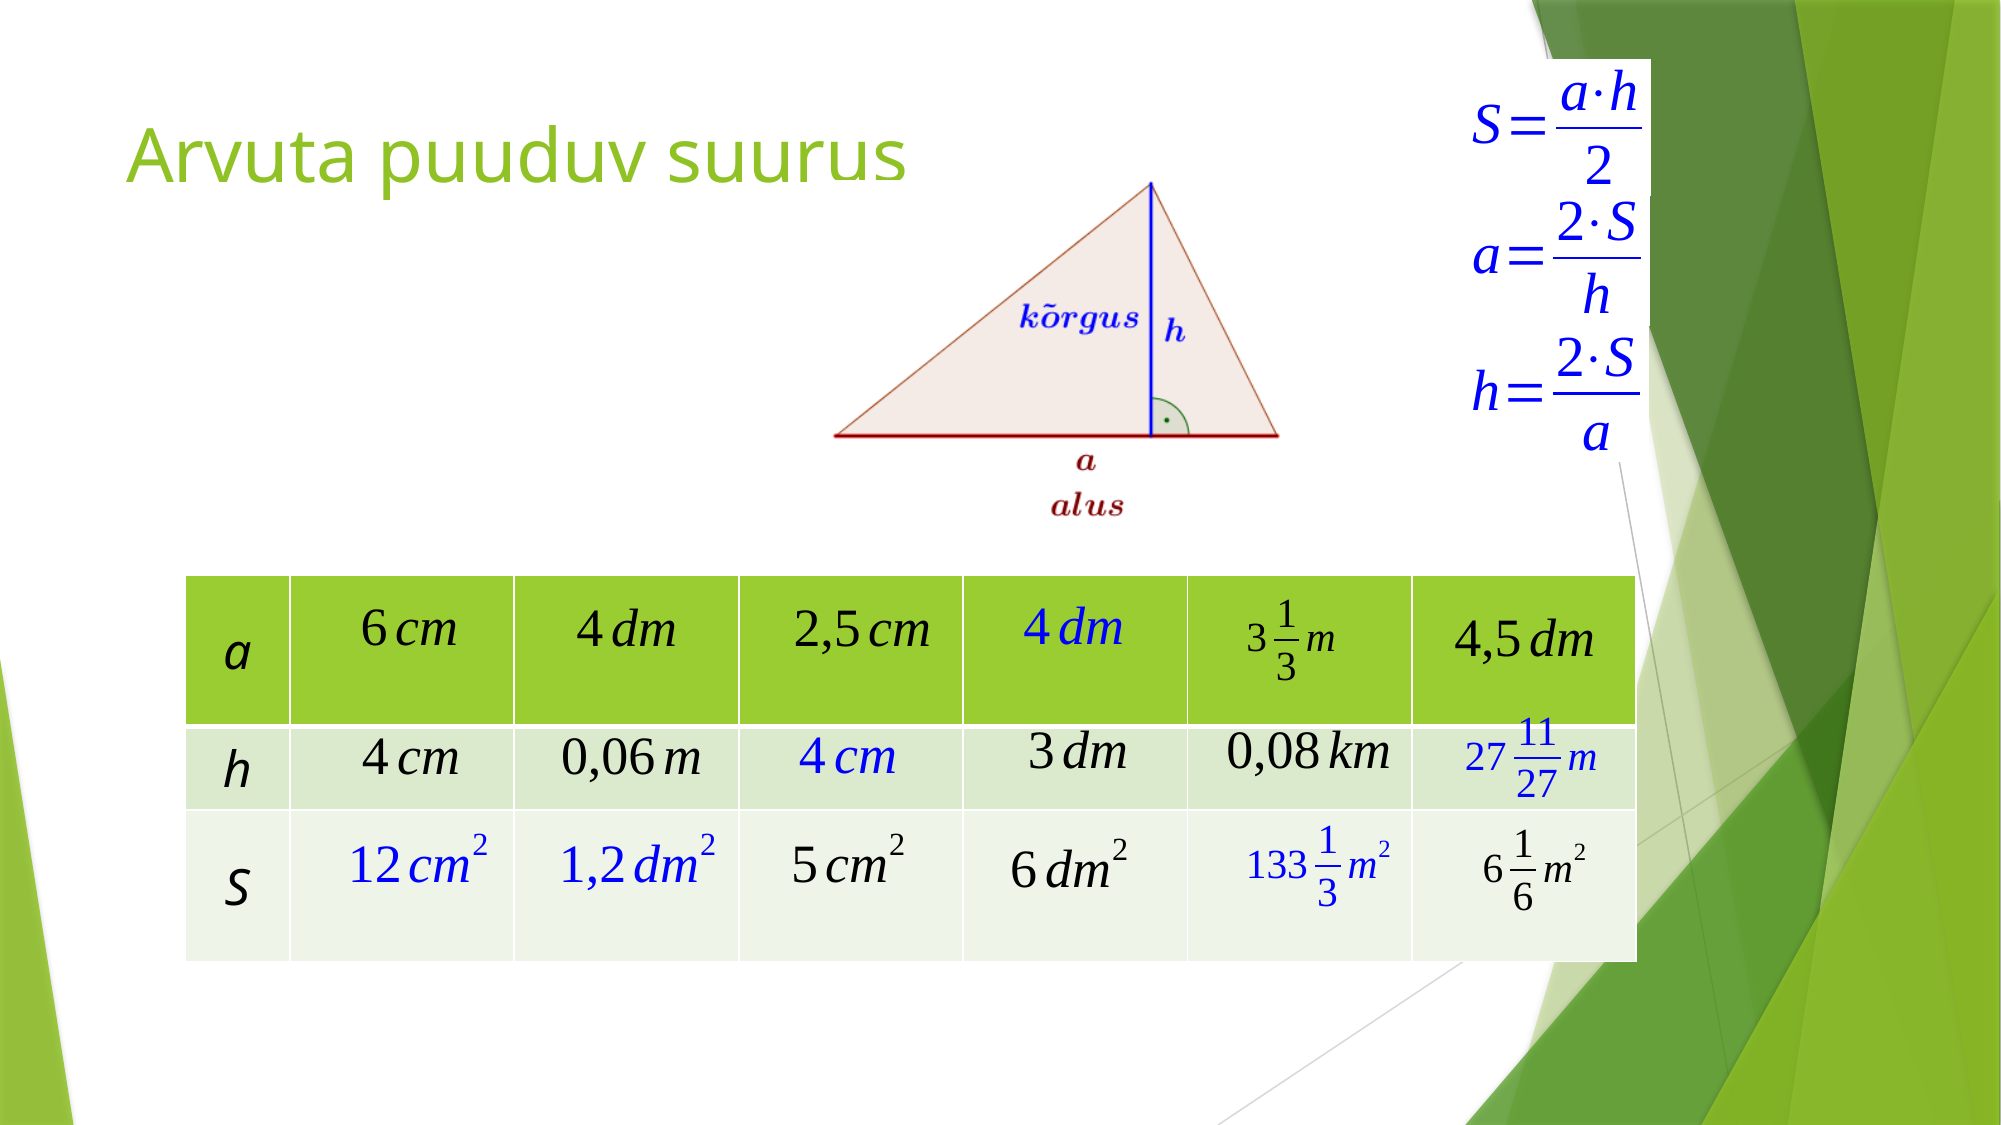

# Arvuta puuduv suurus
| a | | | | | | |
| --- | --- | --- | --- | --- | --- | --- |
| h | | | | | | |
| S | | | | | | |